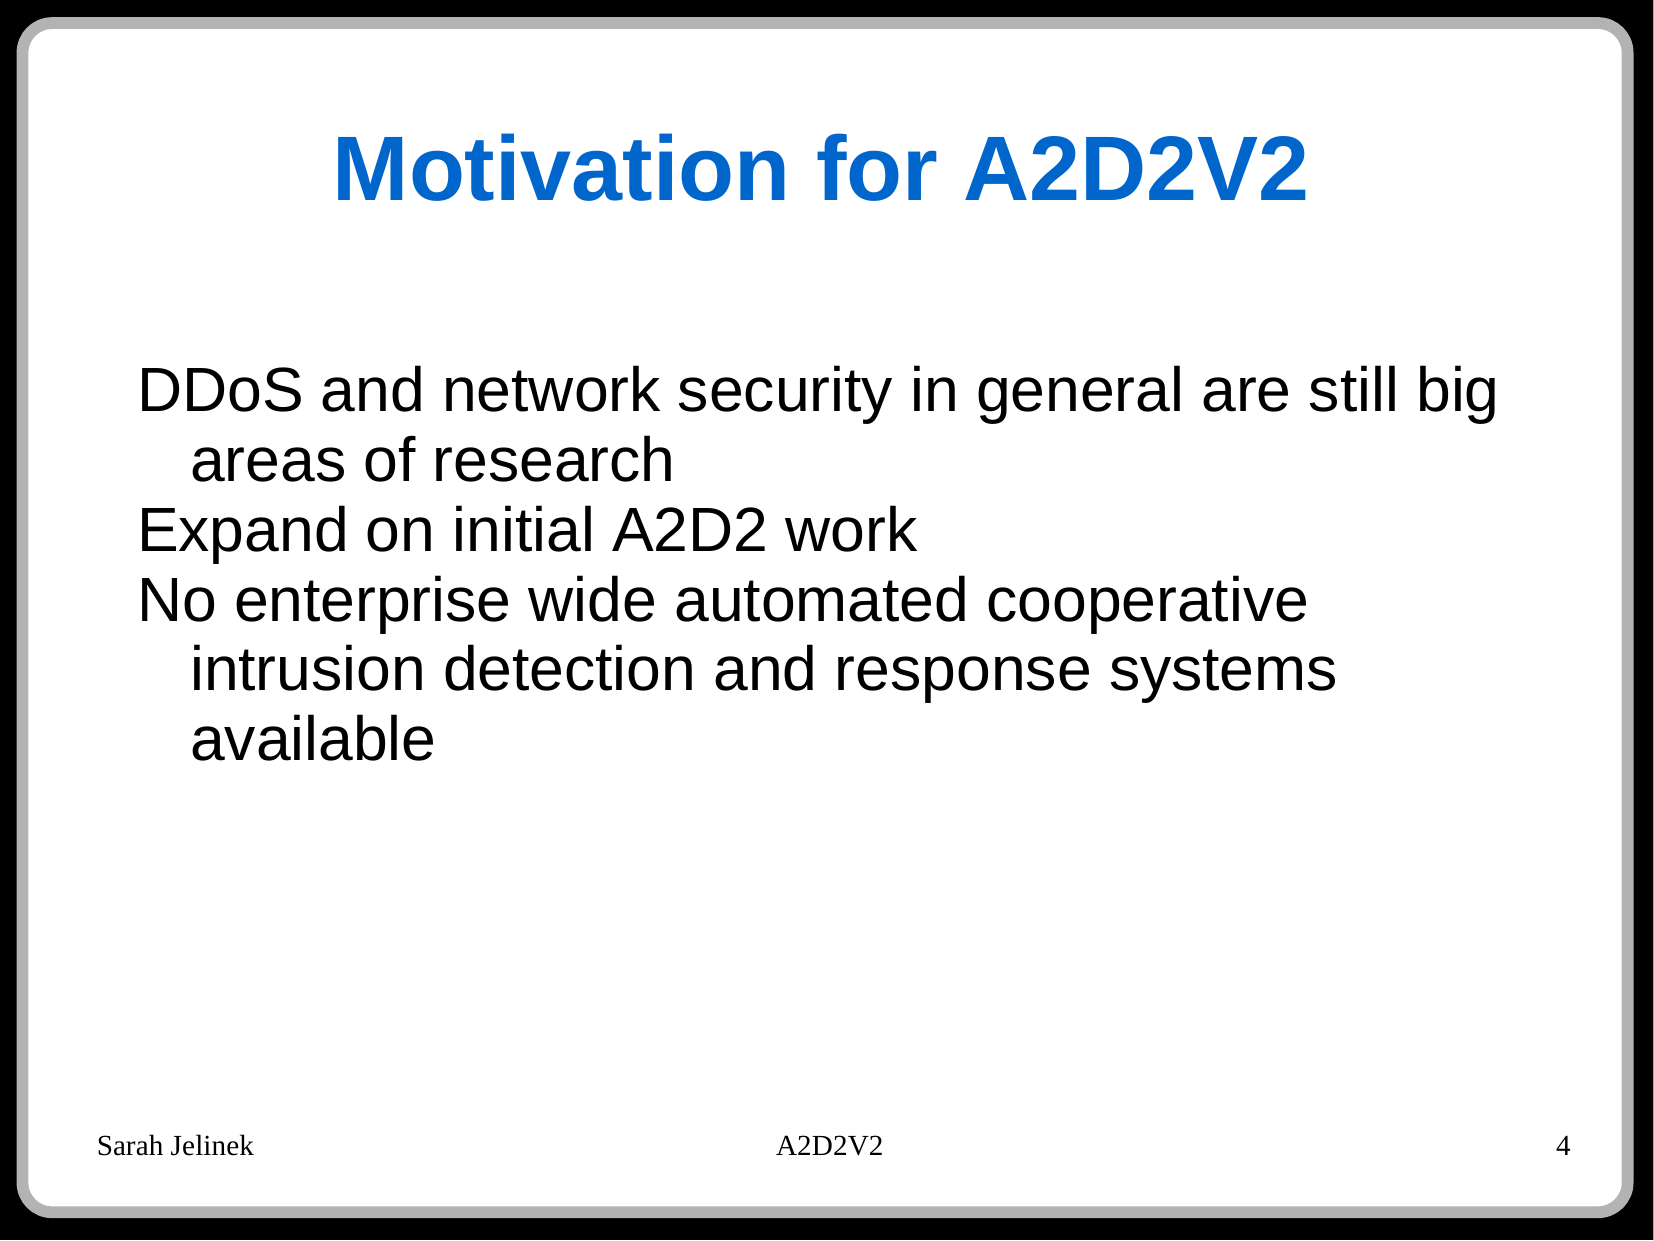

# Motivation for A2D2V2
DDoS and network security in general are still big areas of research
Expand on initial A2D2 work
No enterprise wide automated cooperative intrusion detection and response systems available
Sarah Jelinek A2D2V2
4